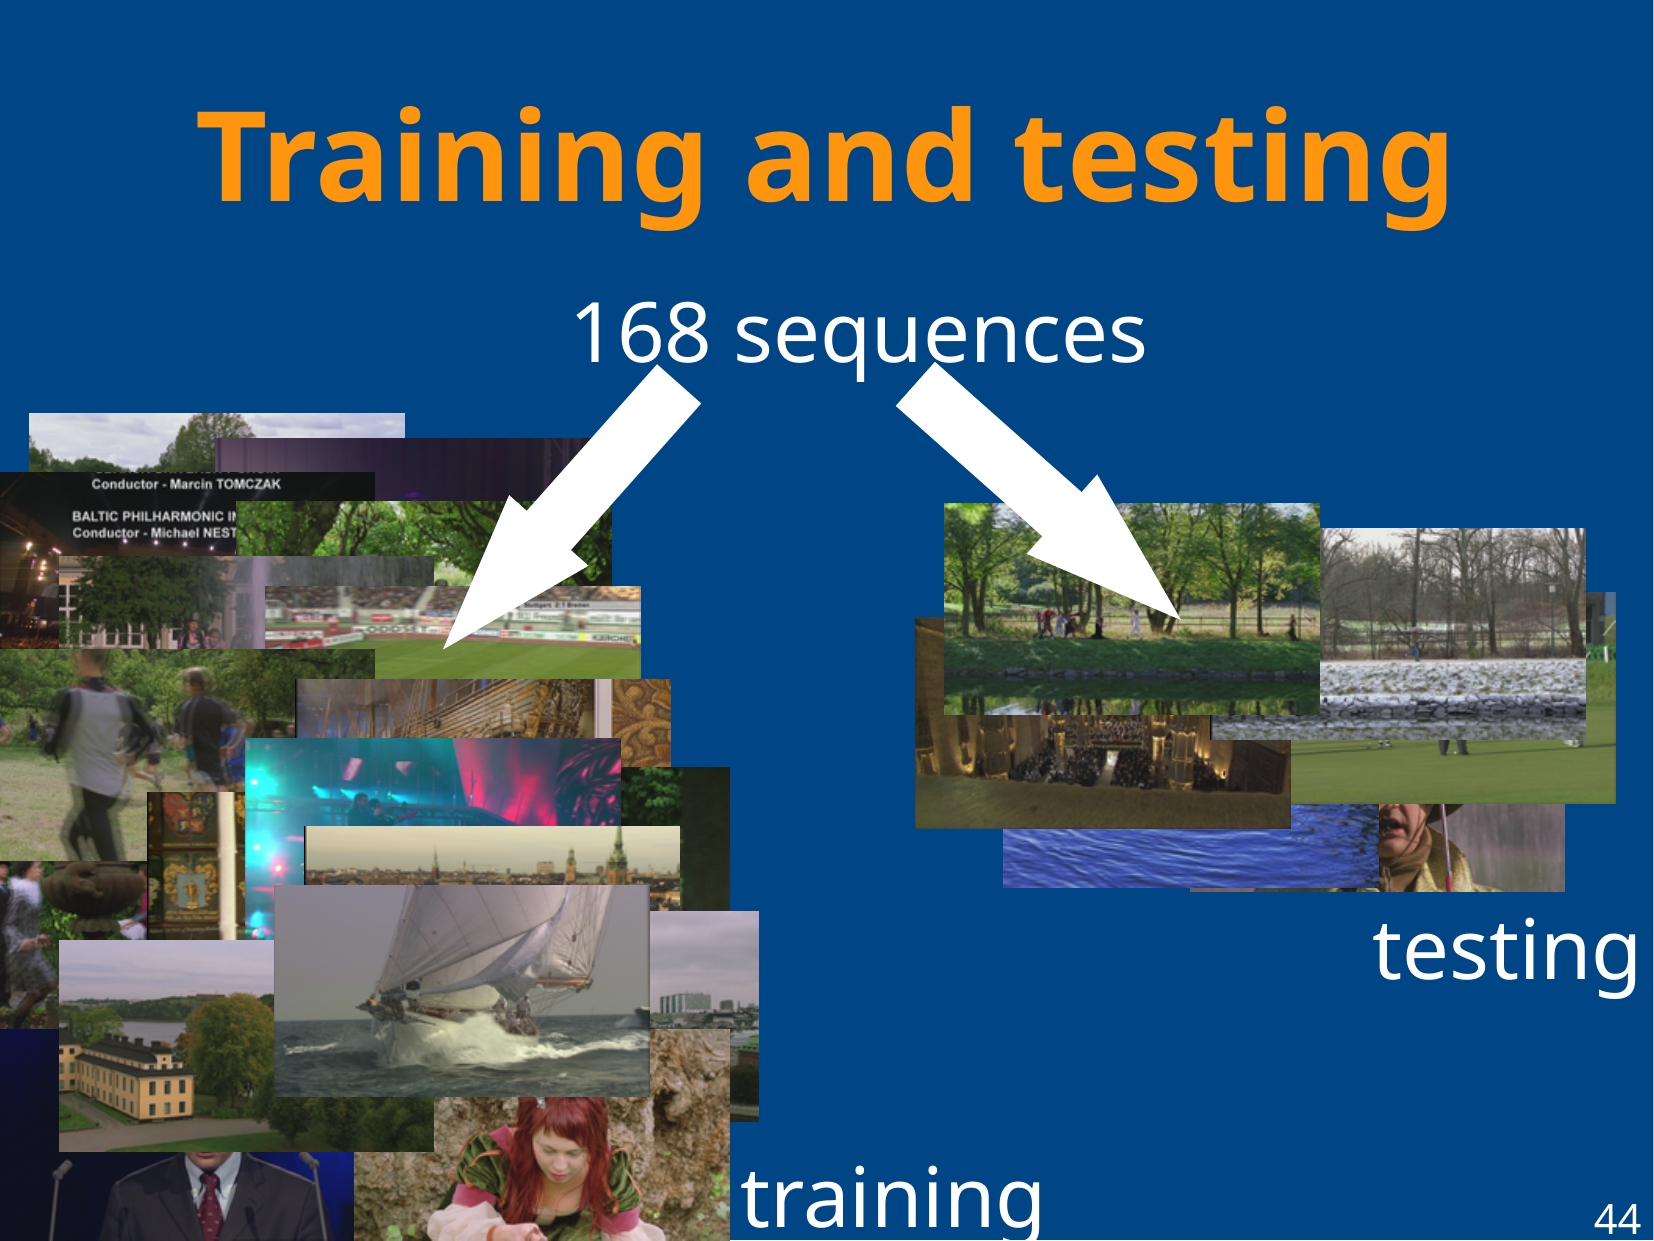

# Training and testing
168 sequences
testing
training
44